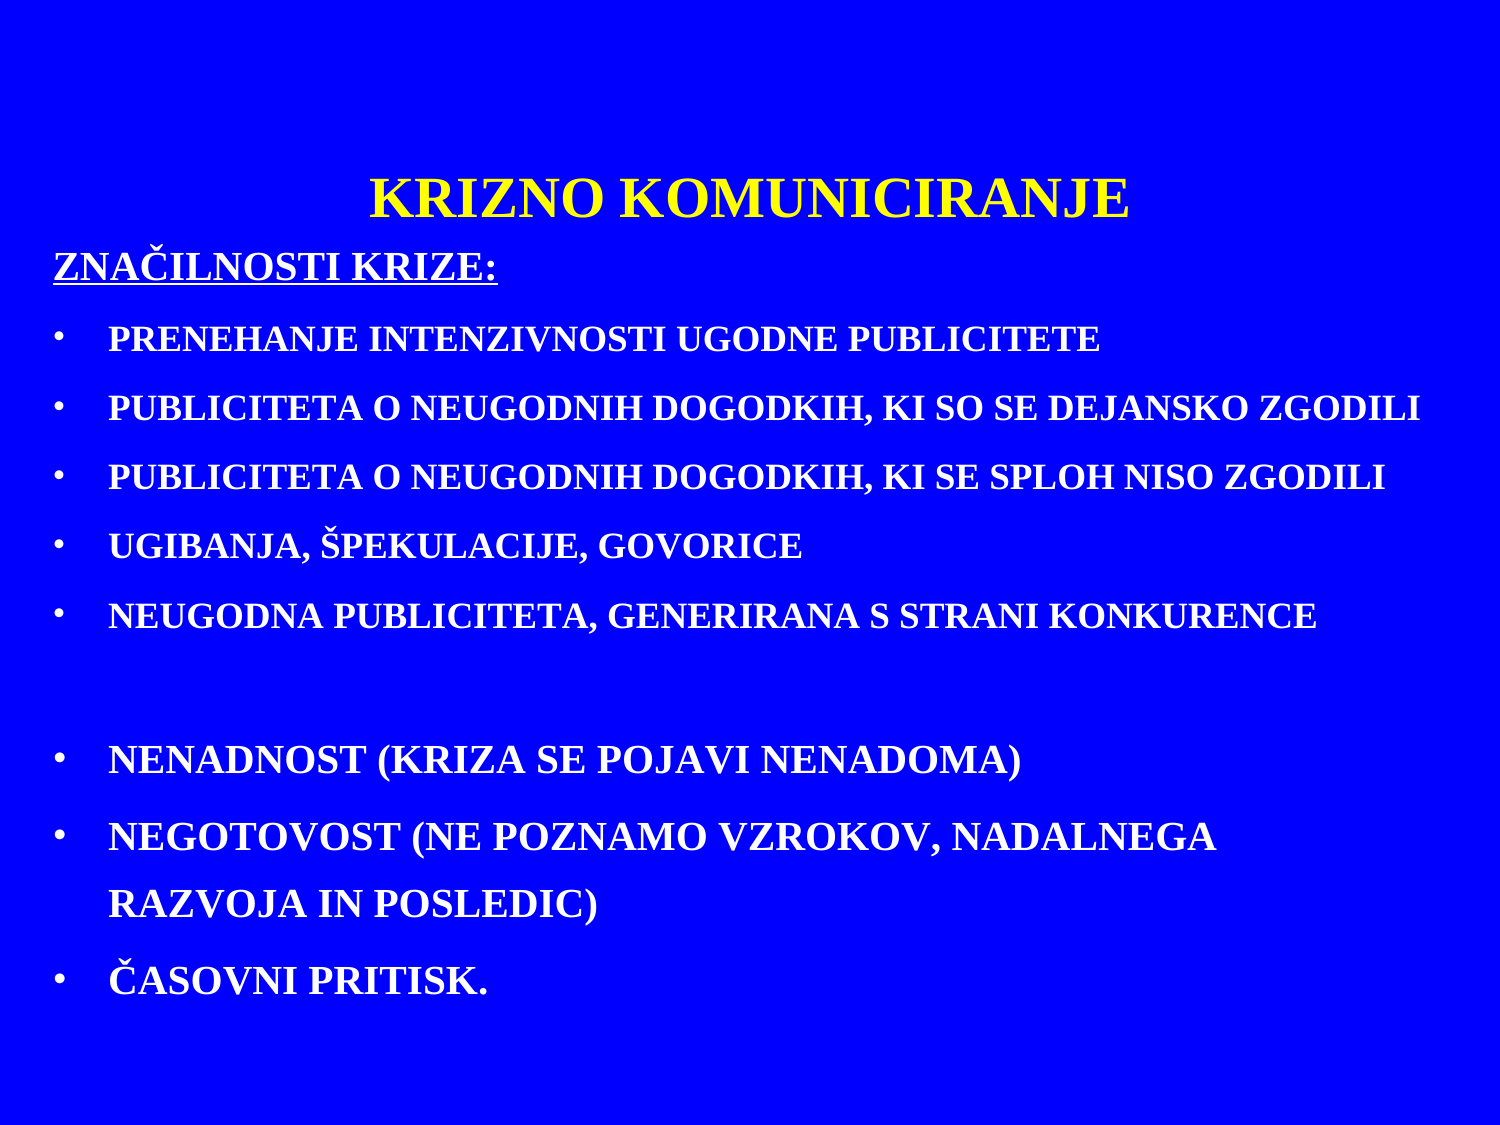

# KRIZNO KOMUNICIRANJE
ZNAČILNOSTI KRIZE:
PRENEHANJE INTENZIVNOSTI UGODNE PUBLICITETE
PUBLICITETA O NEUGODNIH DOGODKIH, KI SO SE DEJANSKO ZGODILI
PUBLICITETA O NEUGODNIH DOGODKIH, KI SE SPLOH NISO ZGODILI
UGIBANJA, ŠPEKULACIJE, GOVORICE
NEUGODNA PUBLICITETA, GENERIRANA S STRANI KONKURENCE
NENADNOST (KRIZA SE POJAVI NENADOMA)
NEGOTOVOST (NE POZNAMO VZROKOV, NADALNEGA RAZVOJA IN POSLEDIC)
ČASOVNI PRITISK.